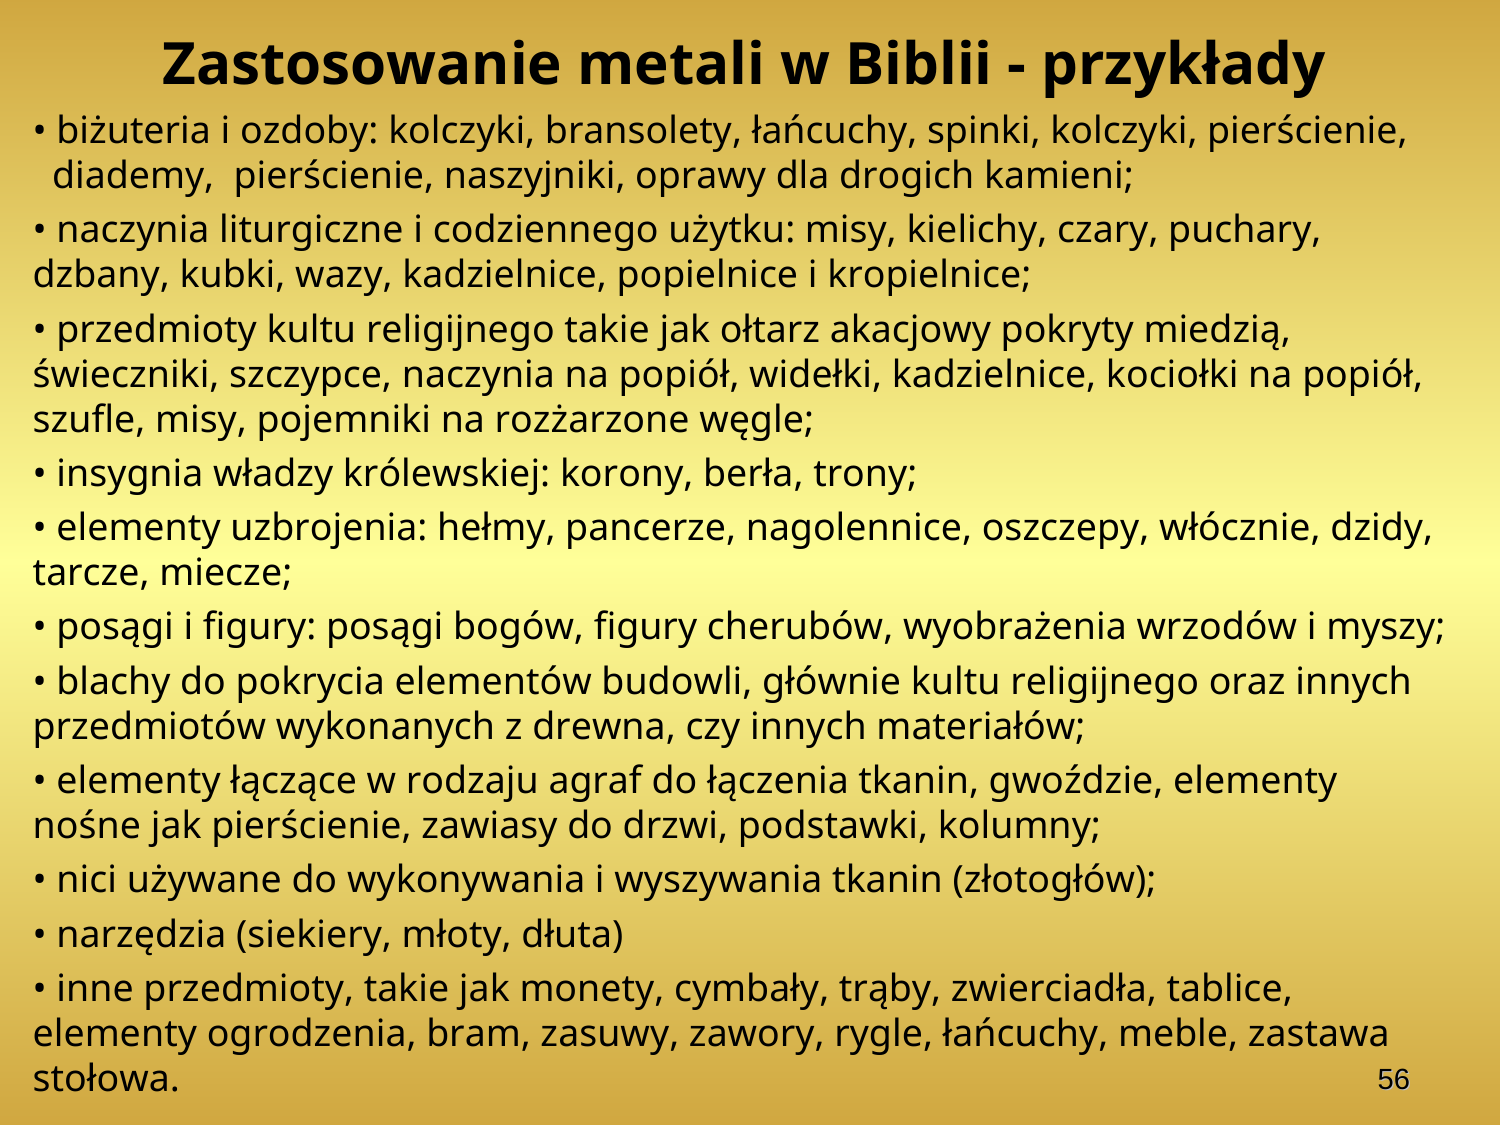

# Zastosowanie metali w Biblii - przykłady
• biżuteria i ozdoby: kolczyki, bransolety, łańcuchy, spinki, kolczyki, pierścienie, diademy, pierścienie, naszyjniki, oprawy dla drogich kamieni;
• naczynia liturgiczne i codziennego użytku: misy, kielichy, czary, puchary, dzbany, kubki, wazy, kadzielnice, popielnice i kropielnice;
• przedmioty kultu religijnego takie jak ołtarz akacjowy pokryty miedzią, świeczniki, szczypce, naczynia na popiół, widełki, kadzielnice, kociołki na popiół, szufle, misy, pojemniki na rozżarzone węgle;
• insygnia władzy królewskiej: korony, berła, trony;
• elementy uzbrojenia: hełmy, pancerze, nagolennice, oszczepy, włócznie, dzidy, tarcze, miecze;
• posągi i figury: posągi bogów, figury cherubów, wyobrażenia wrzodów i myszy;
• blachy do pokrycia elementów budowli, głównie kultu religijnego oraz innych przedmiotów wykonanych z drewna, czy innych materiałów;
• elementy łączące w rodzaju agraf do łączenia tkanin, gwoździe, elementy nośne jak pierścienie, zawiasy do drzwi, podstawki, kolumny;
• nici używane do wykonywania i wyszywania tkanin (złotogłów);
• narzędzia (siekiery, młoty, dłuta)
• inne przedmioty, takie jak monety, cymbały, trąby, zwierciadła, tablice, elementy ogrodzenia, bram, zasuwy, zawory, rygle, łańcuchy, meble, zastawa stołowa.